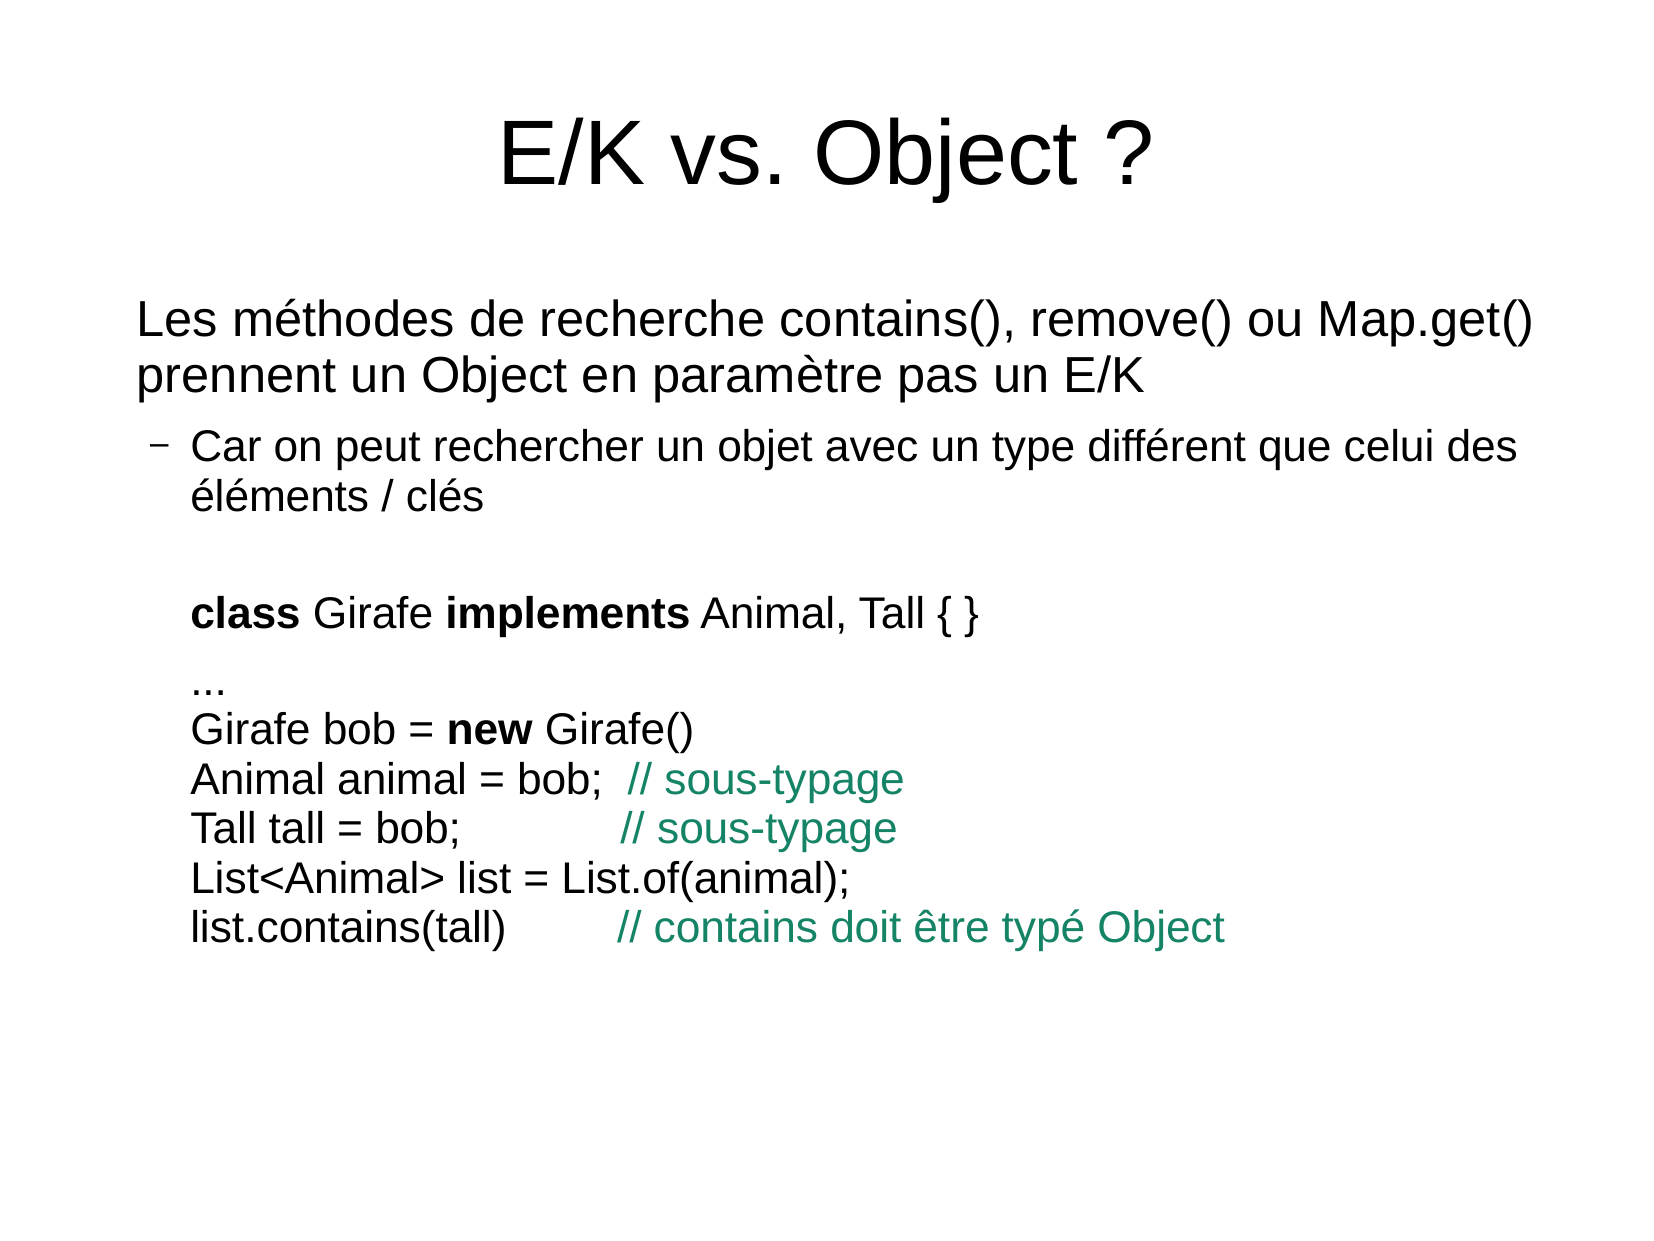

# E/K vs. Object ?
Les méthodes de recherche contains(), remove() ou Map.get() prennent un Object en paramètre pas un E/K
Car on peut rechercher un objet avec un type différent que celui des éléments / clés
class Girafe implements Animal, Tall { }
...
Girafe bob = new Girafe()
Animal animal = bob; // sous-typage
Tall tall = bob; // sous-typage
List<Animal> list = List.of(animal);
list.contains(tall) // contains doit être typé Object